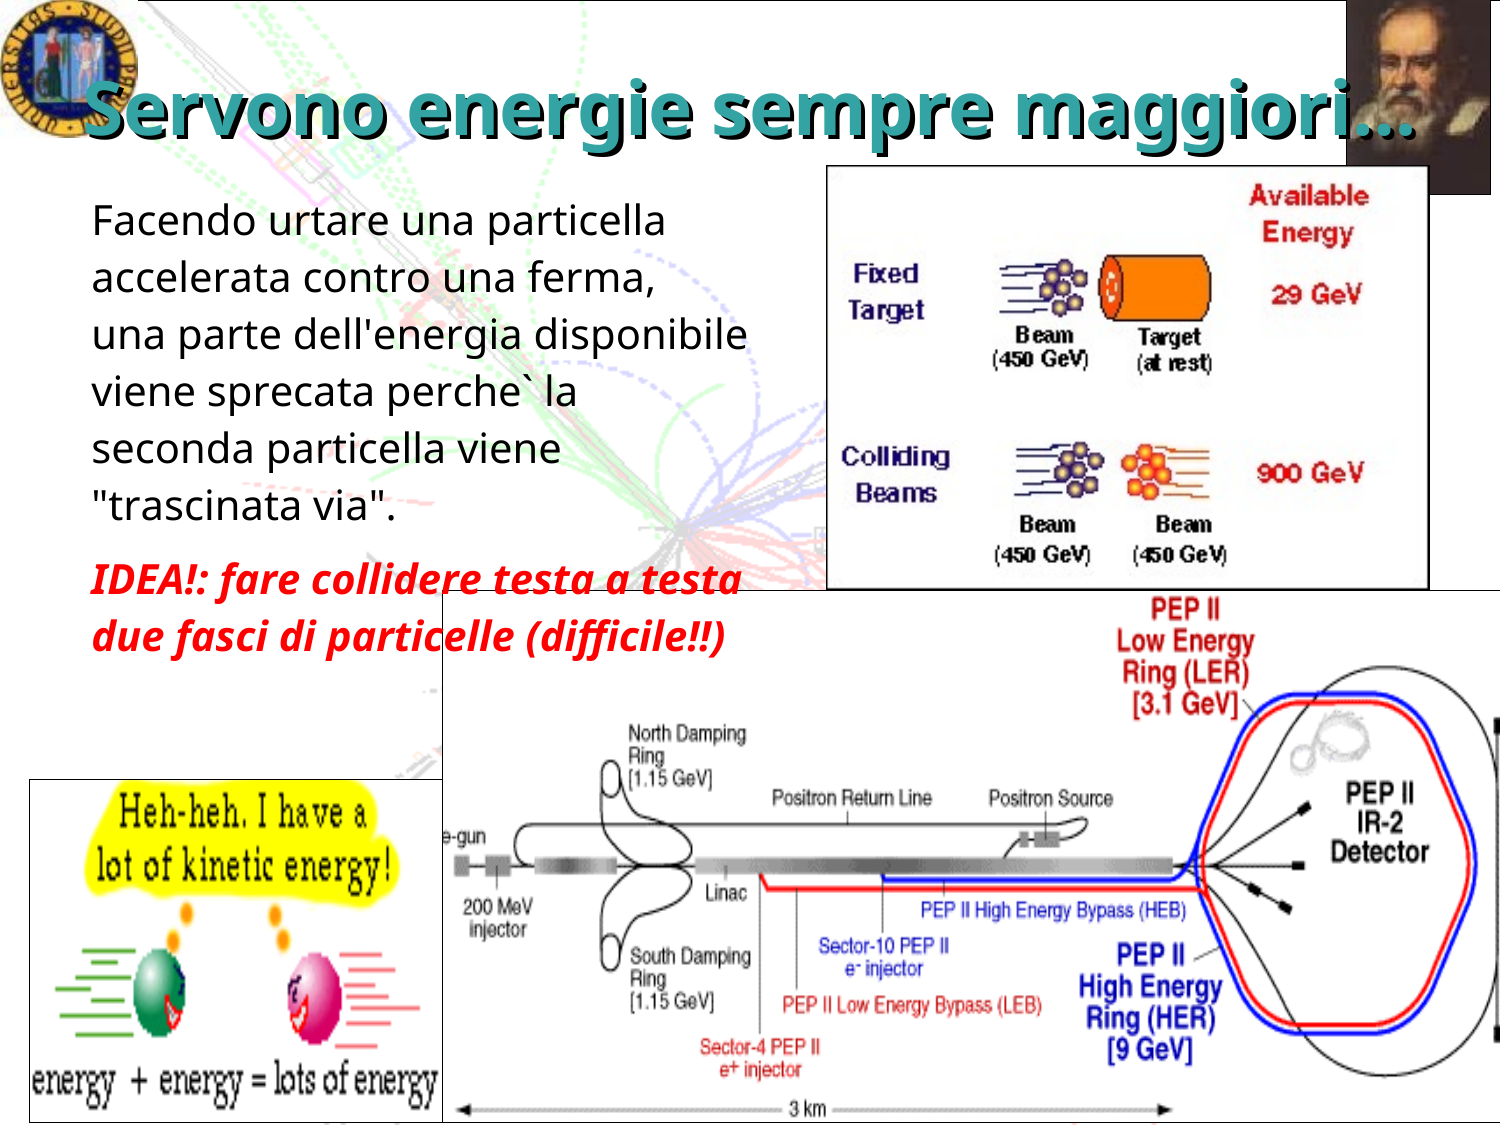

# Servono energie sempre maggiori…
Facendo urtare una particella accelerata contro una ferma, una parte dell'energia disponibile viene sprecata perche` la seconda particella viene "trascinata via".
IDEA!: fare collidere testa a testa due fasci di particelle (difficile!!)